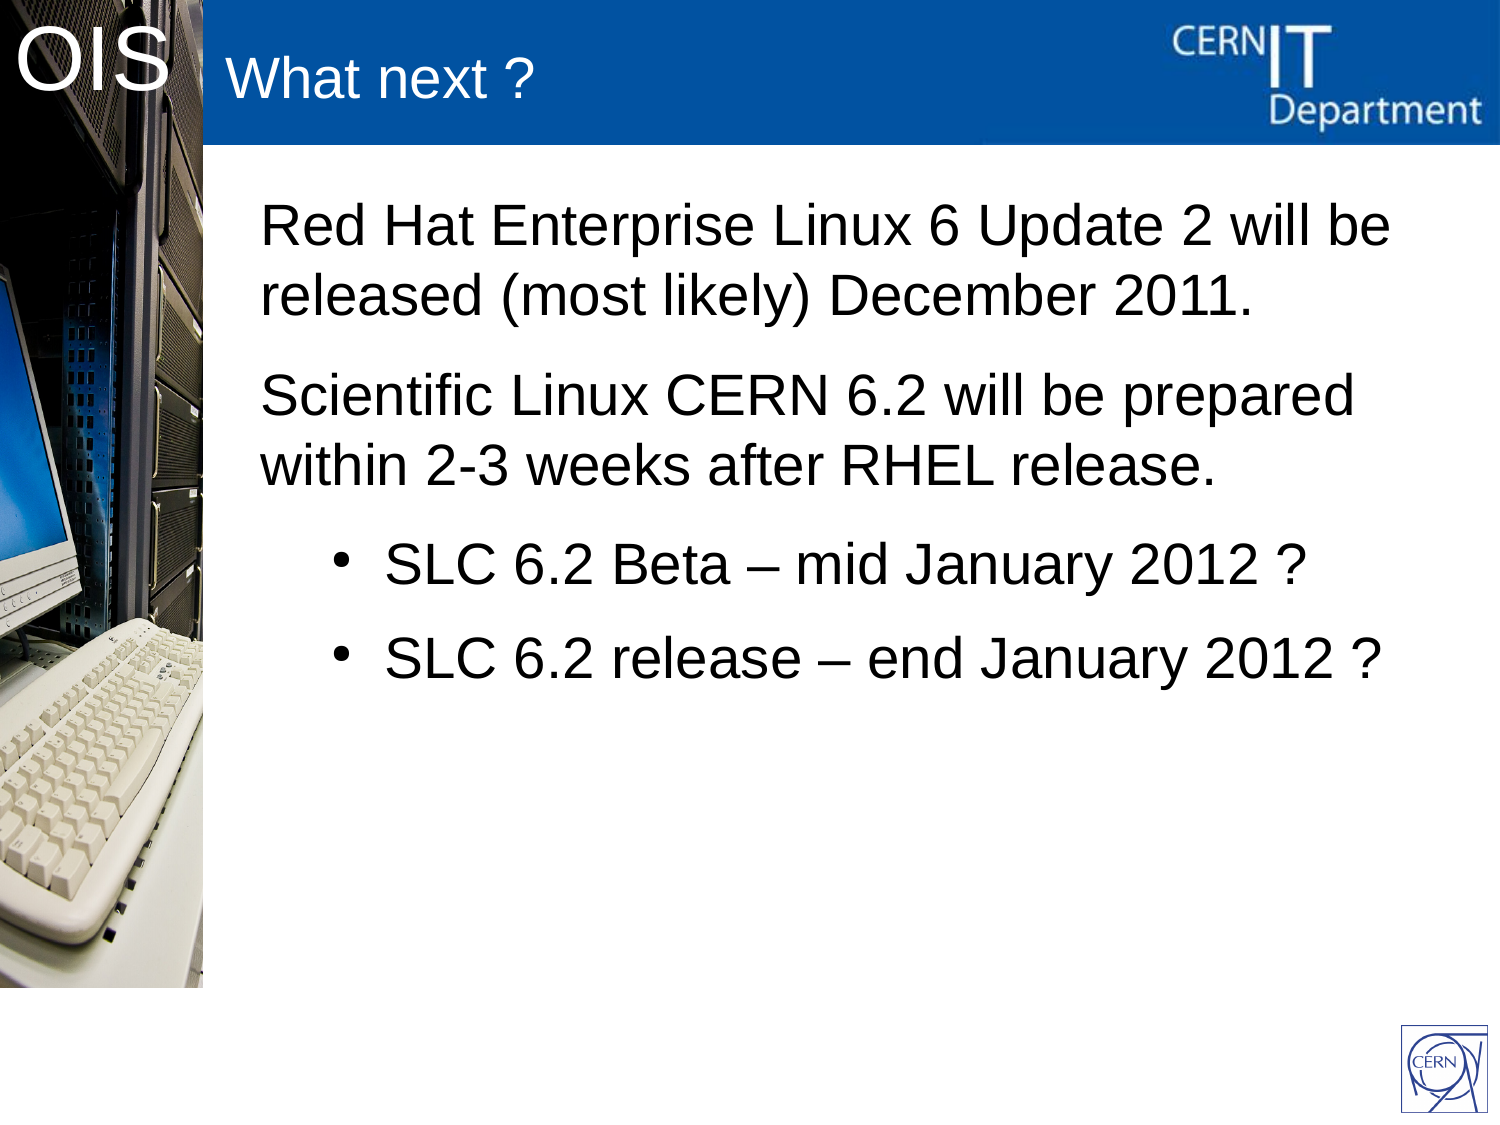

# What next ?
Red Hat Enterprise Linux 6 Update 2 will be released (most likely) December 2011.
Scientific Linux CERN 6.2 will be prepared within 2-3 weeks after RHEL release.
SLC 6.2 Beta – mid January 2012 ?
SLC 6.2 release – end January 2012 ?